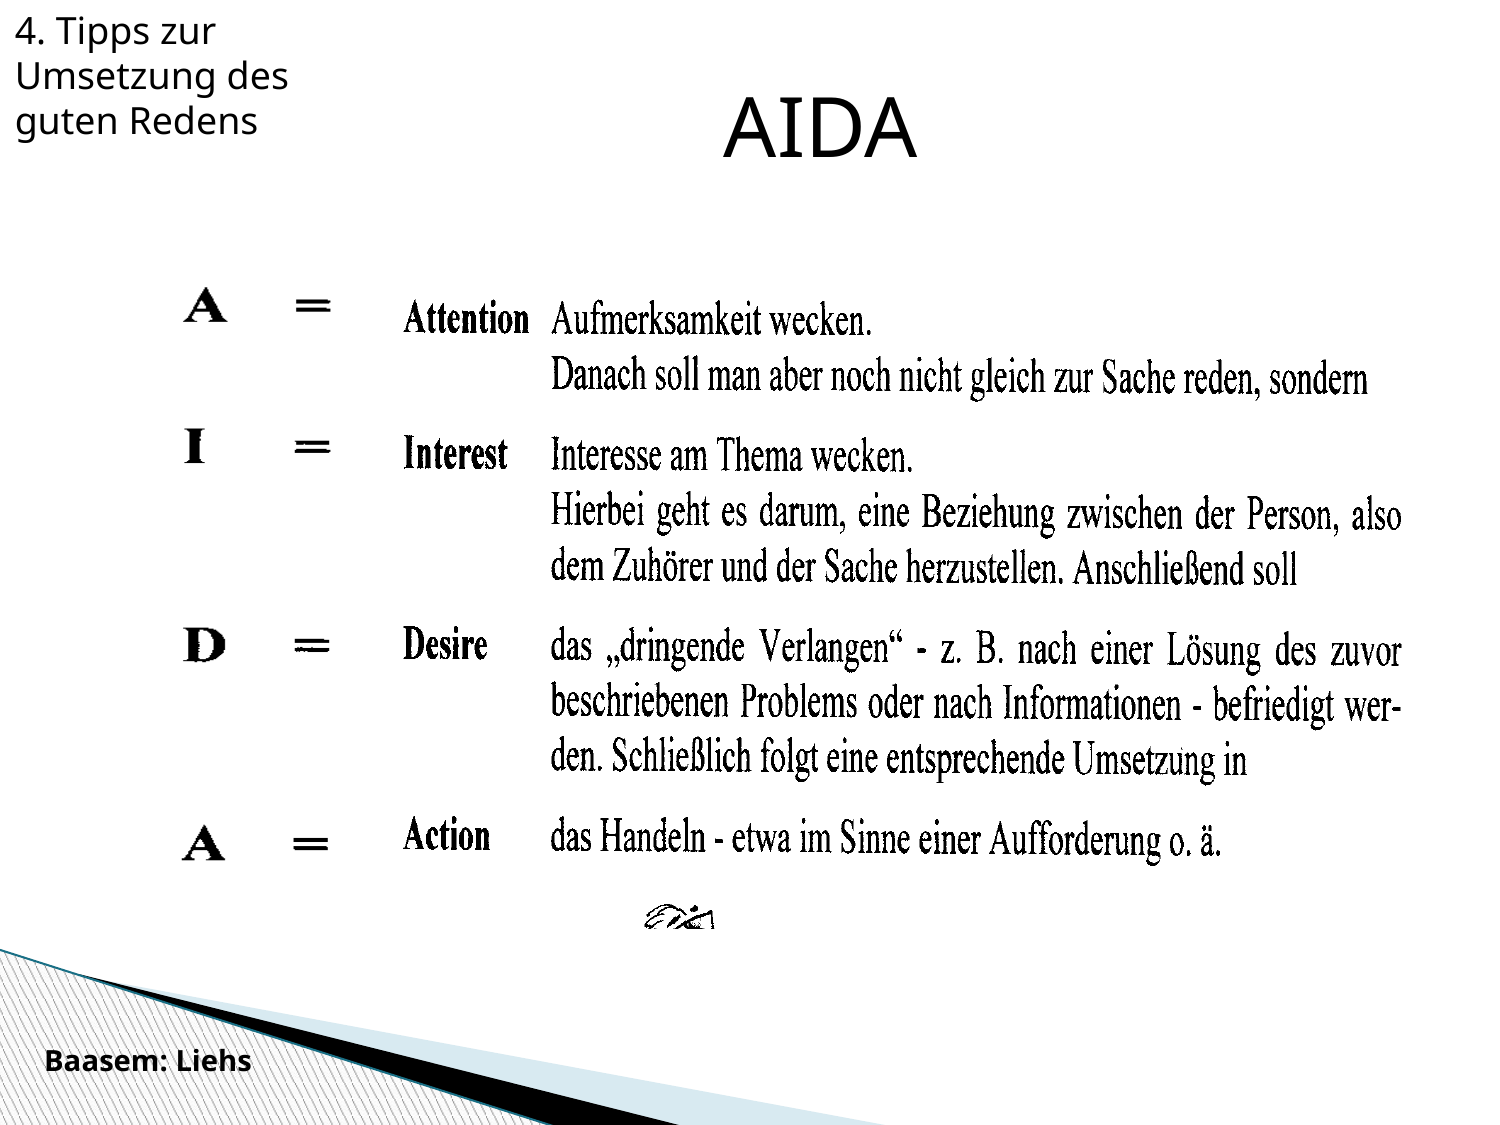

4. Tipps zur Umsetzung des guten Redens
AIDA
Baasem: Liehs